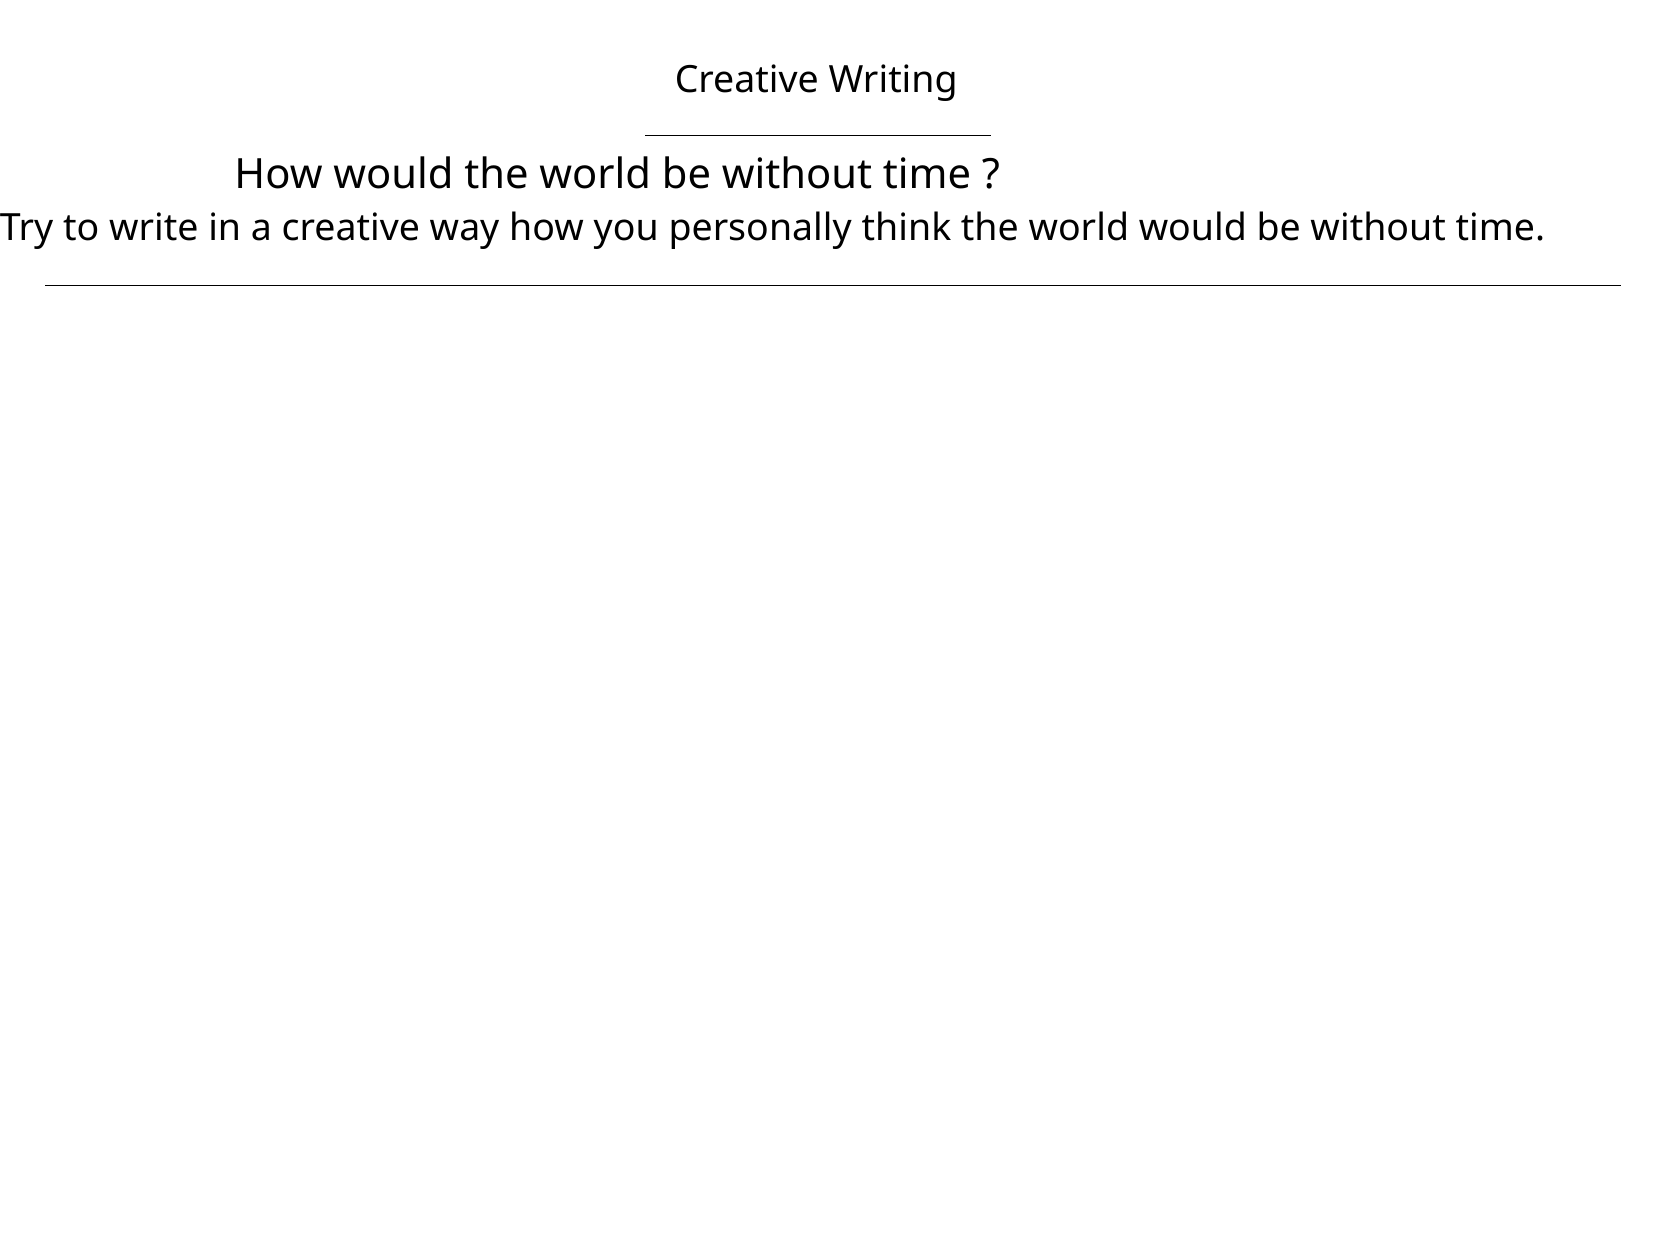

Creative Writing
 How would the world be without time ?
Try to write in a creative way how you personally think the world would be without time.
2